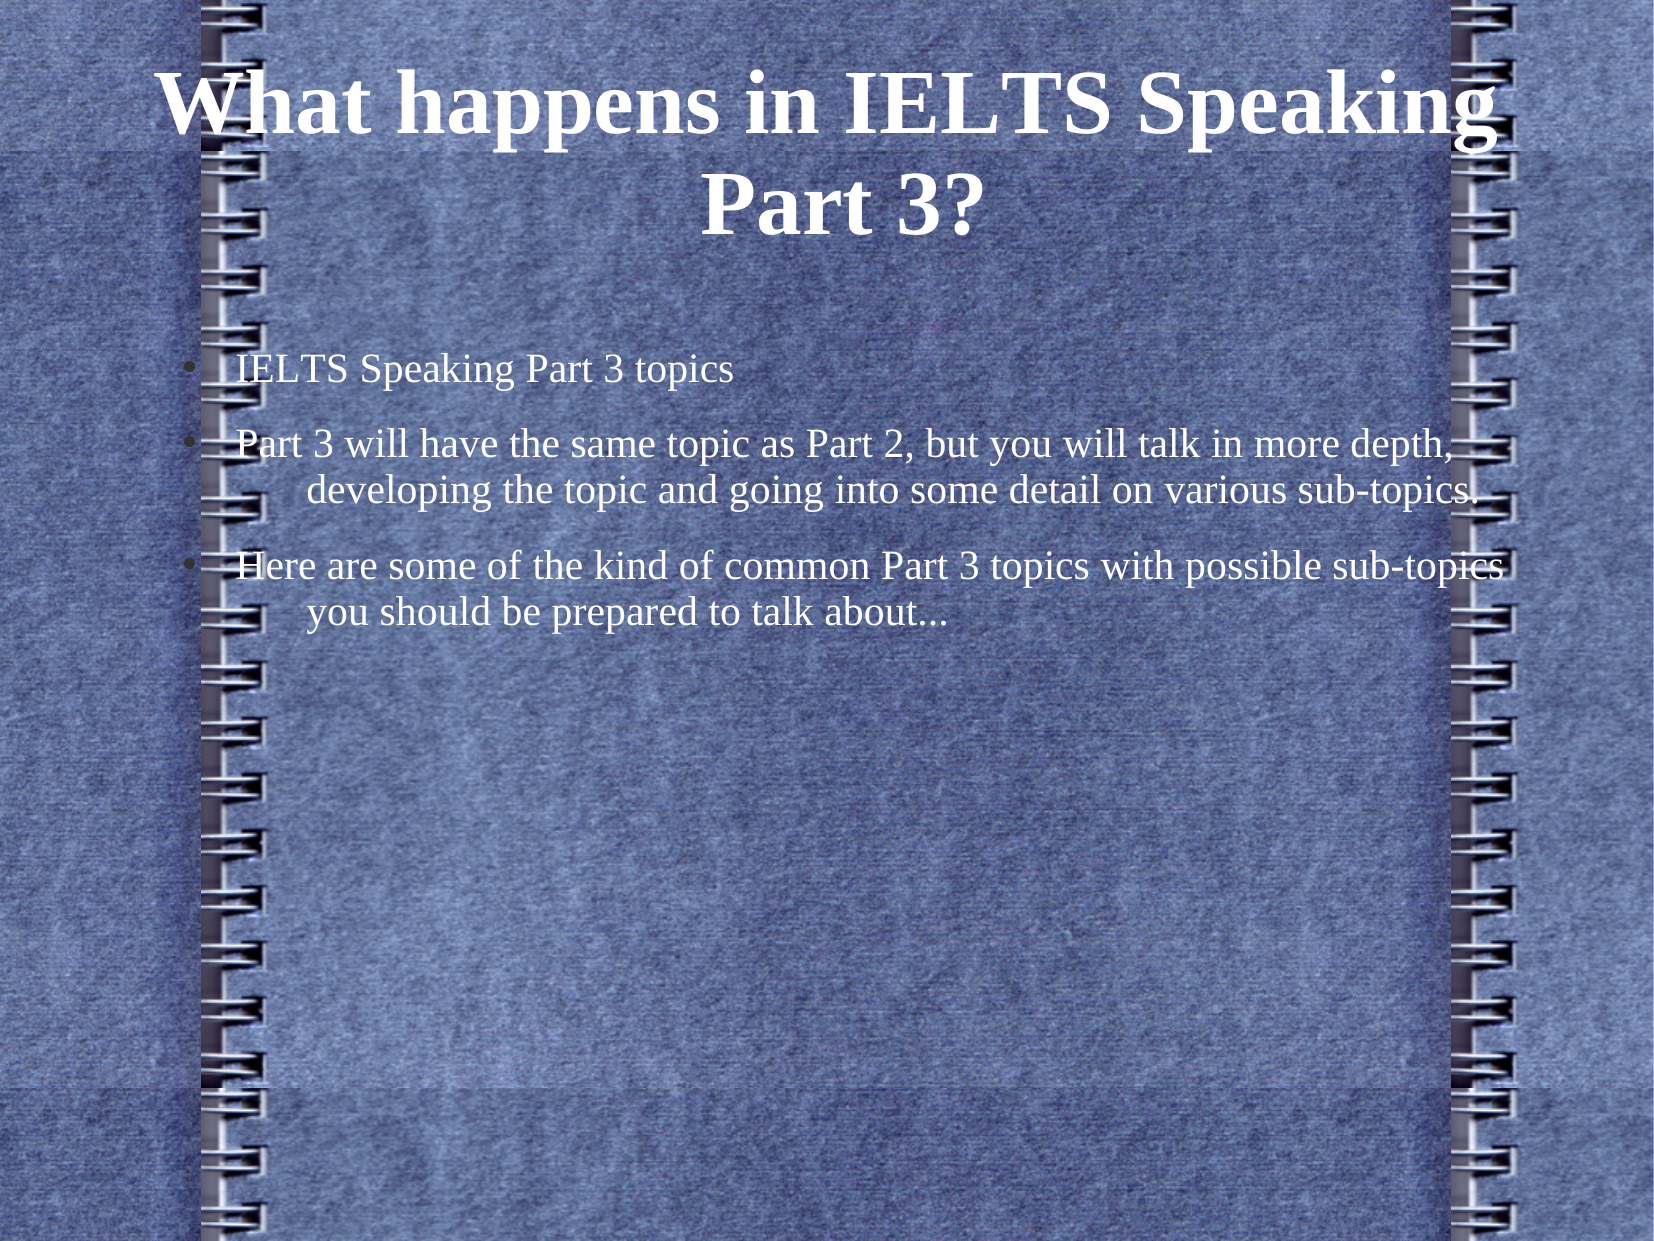

# What happens in IELTS Speaking Part 3?
IELTS Speaking Part 3 topics
Part 3 will have the same topic as Part 2, but you will talk in more depth, developing the topic and going into some detail on various sub-topics.
Here are some of the kind of common Part 3 topics with possible sub-topics you should be prepared to talk about...